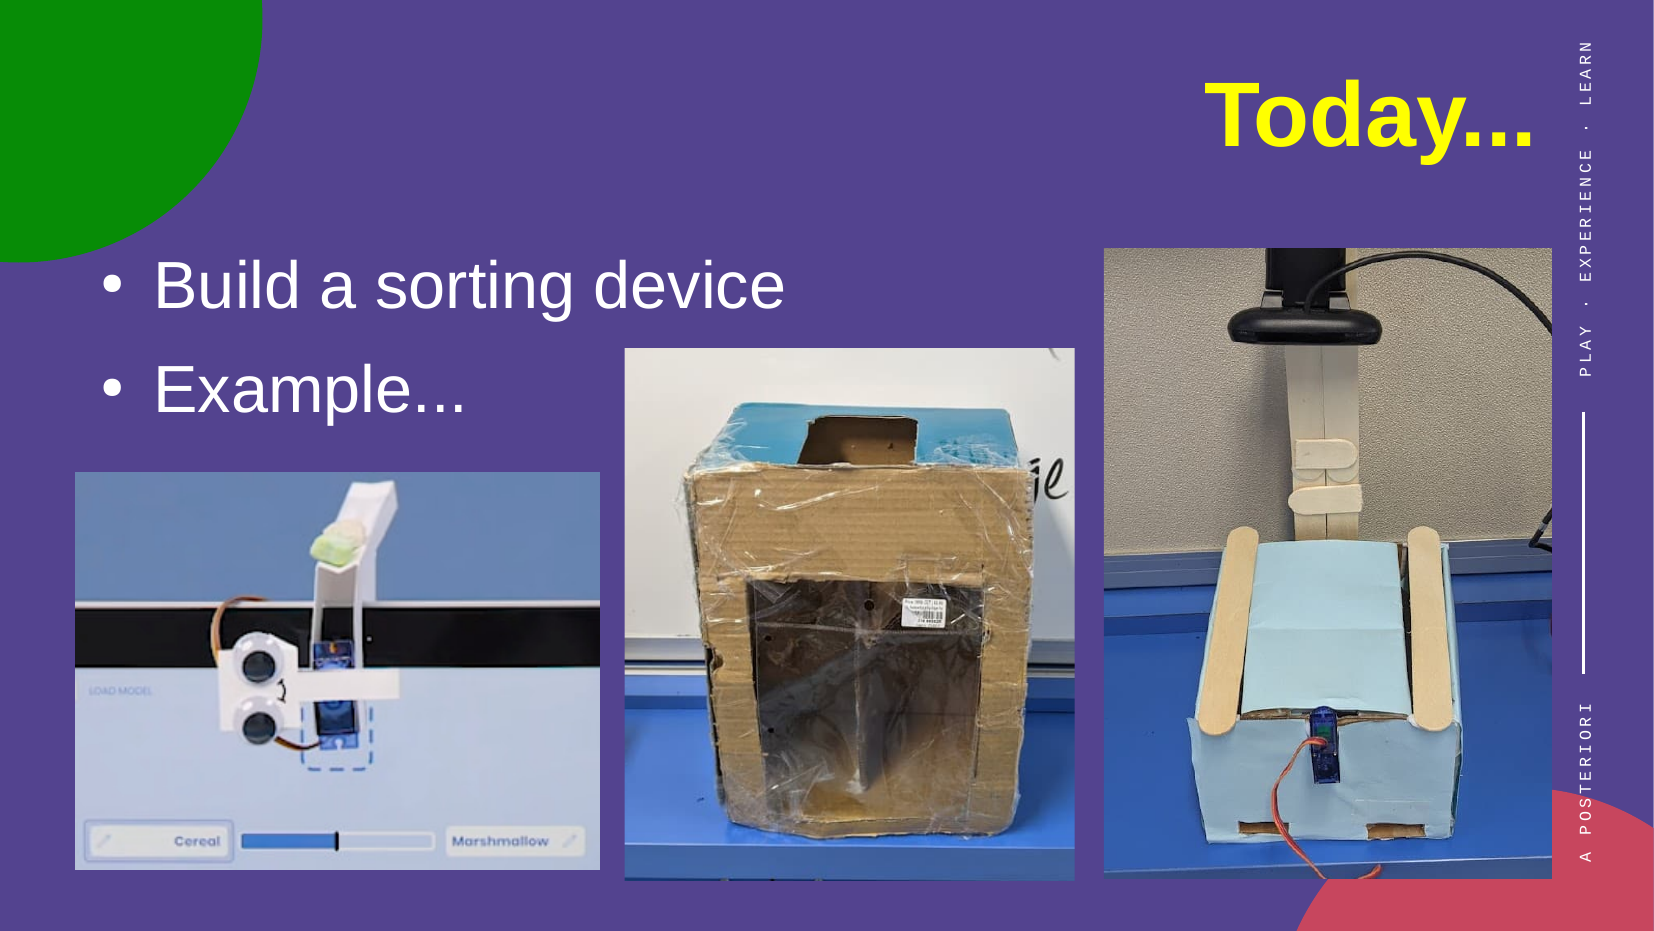

# Today...
Build a sorting device
Example...